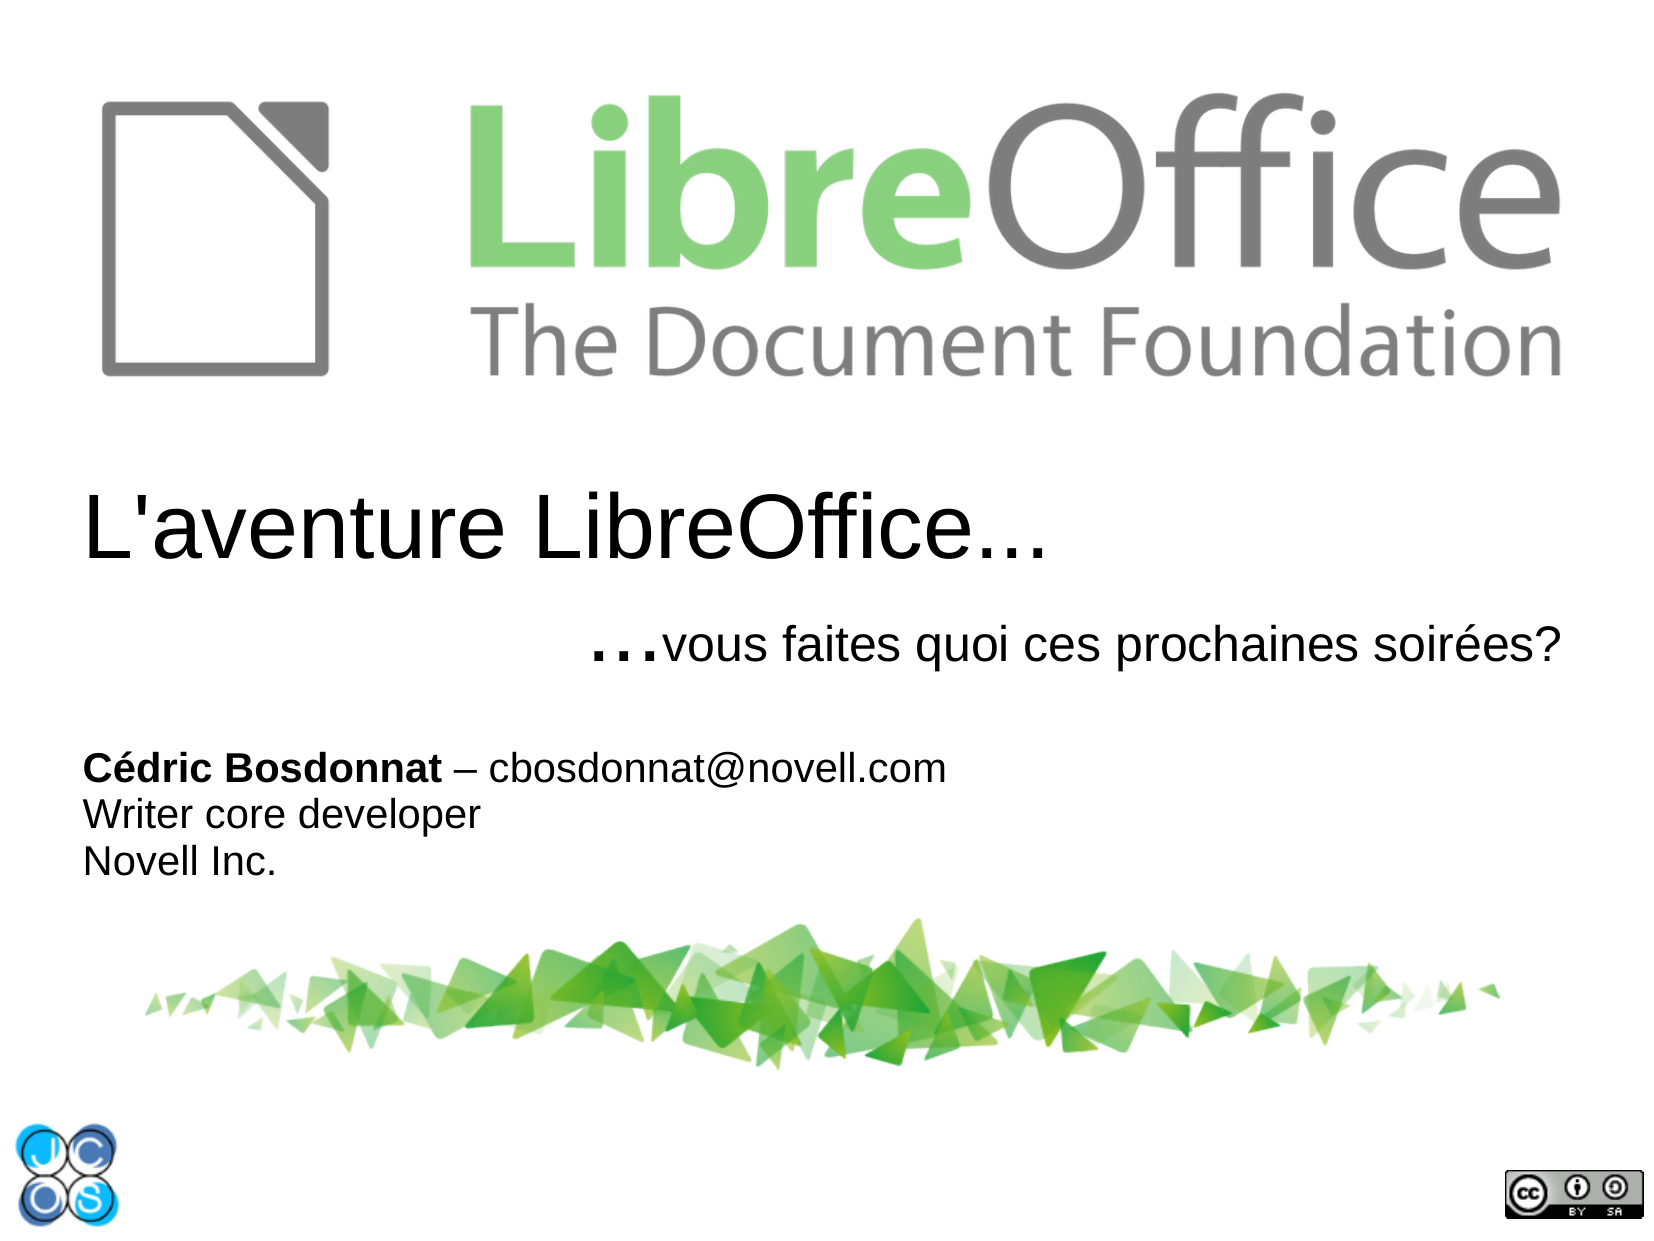

# L'aventure LibreOffice... ...vous faites quoi ces prochaines soirées?
Cédric Bosdonnat – cbosdonnat@novell.com
Writer core developer
Novell Inc.